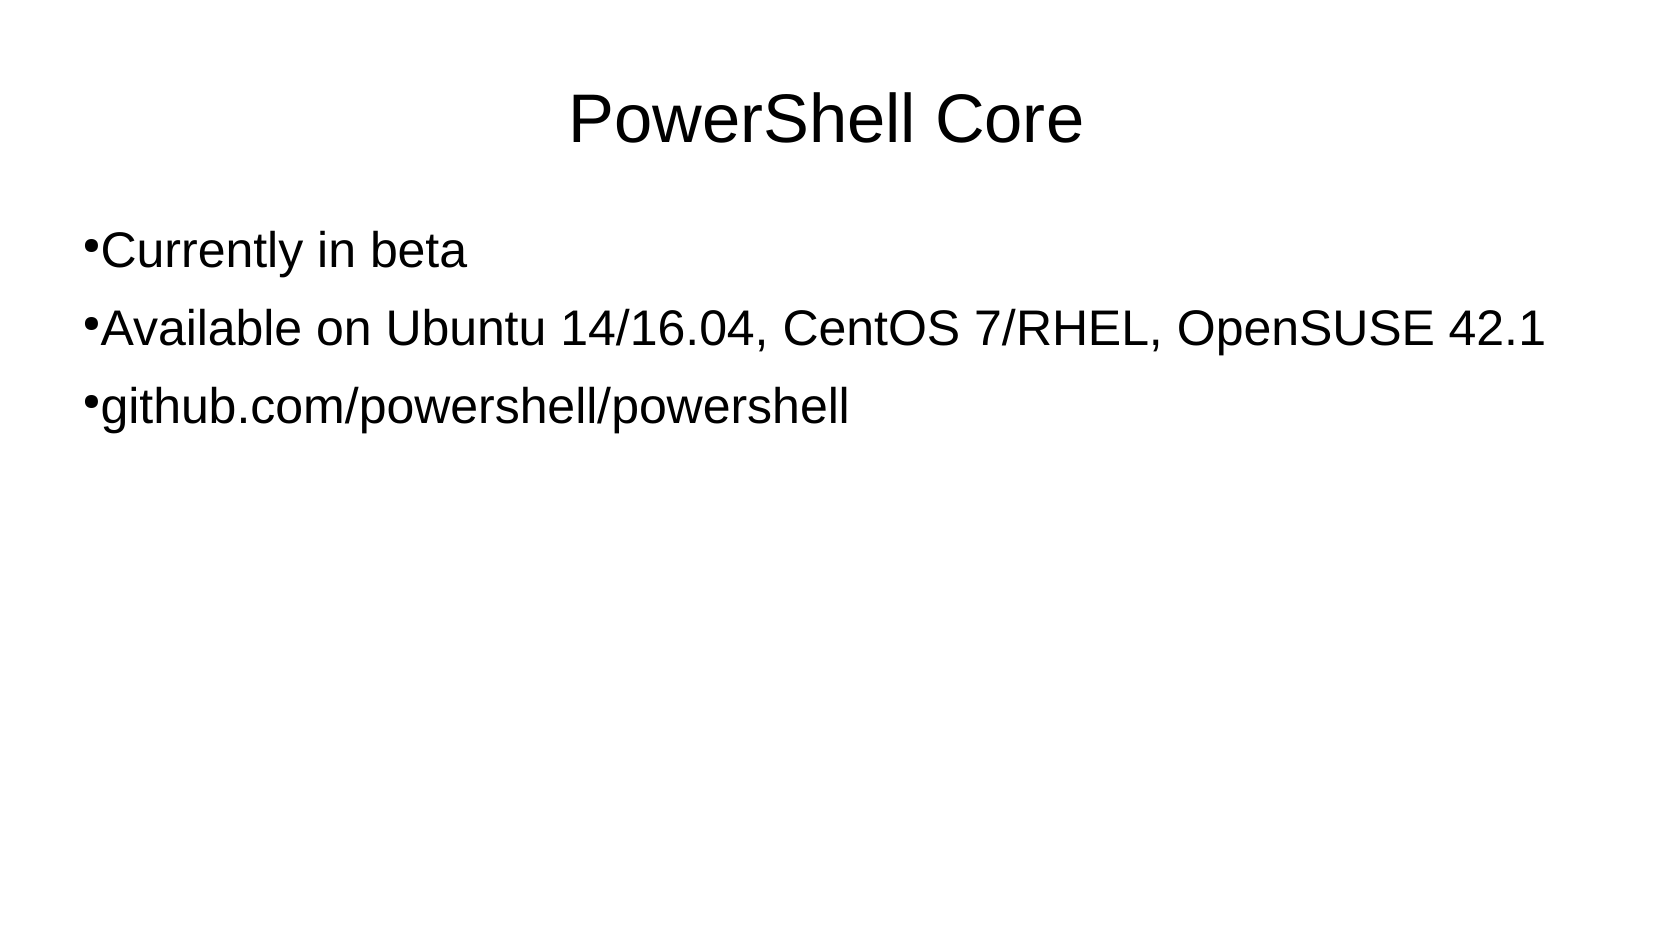

# PowerShell Core
Currently in beta
Available on Ubuntu 14/16.04, CentOS 7/RHEL, OpenSUSE 42.1
github.com/powershell/powershell